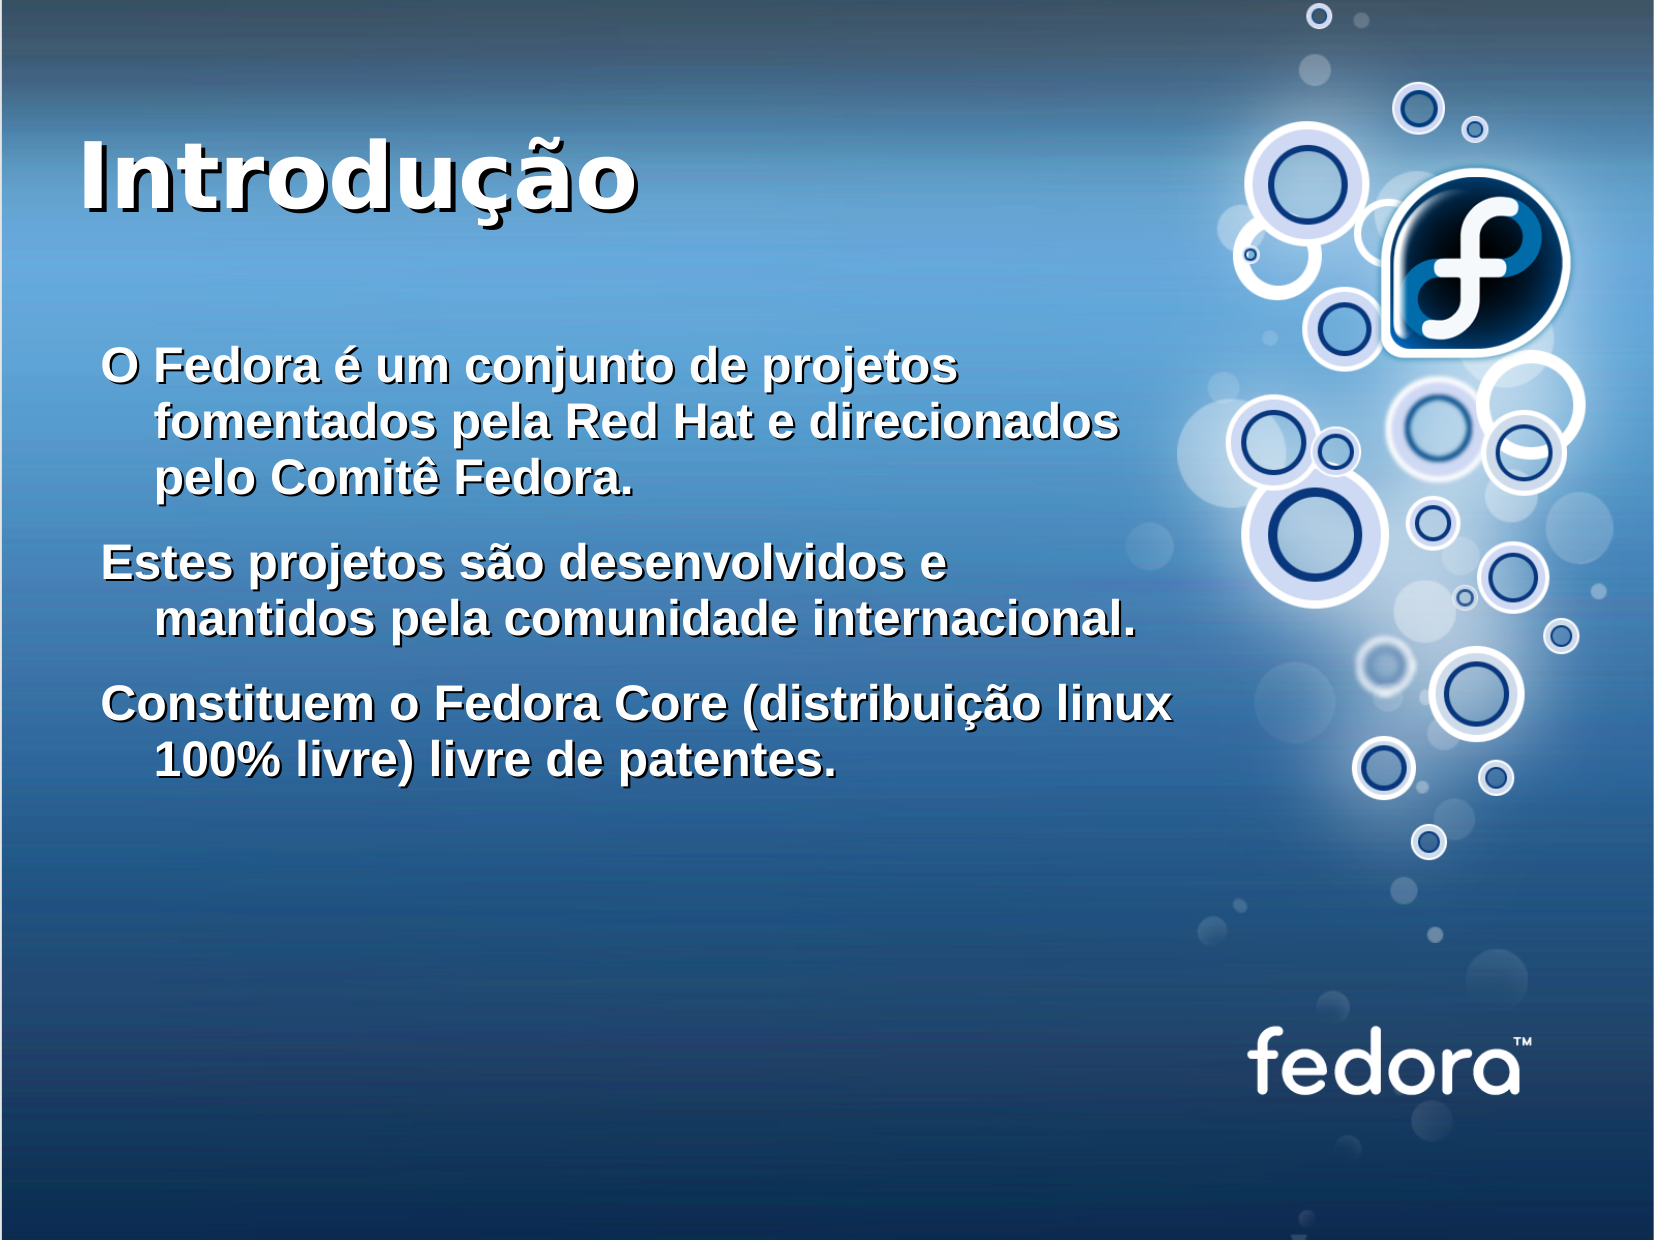

# Introdução
O Fedora é um conjunto de projetos fomentados pela Red Hat e direcionados pelo Comitê Fedora.
Estes projetos são desenvolvidos e mantidos pela comunidade internacional.
Constituem o Fedora Core (distribuição linux 100% livre) livre de patentes.